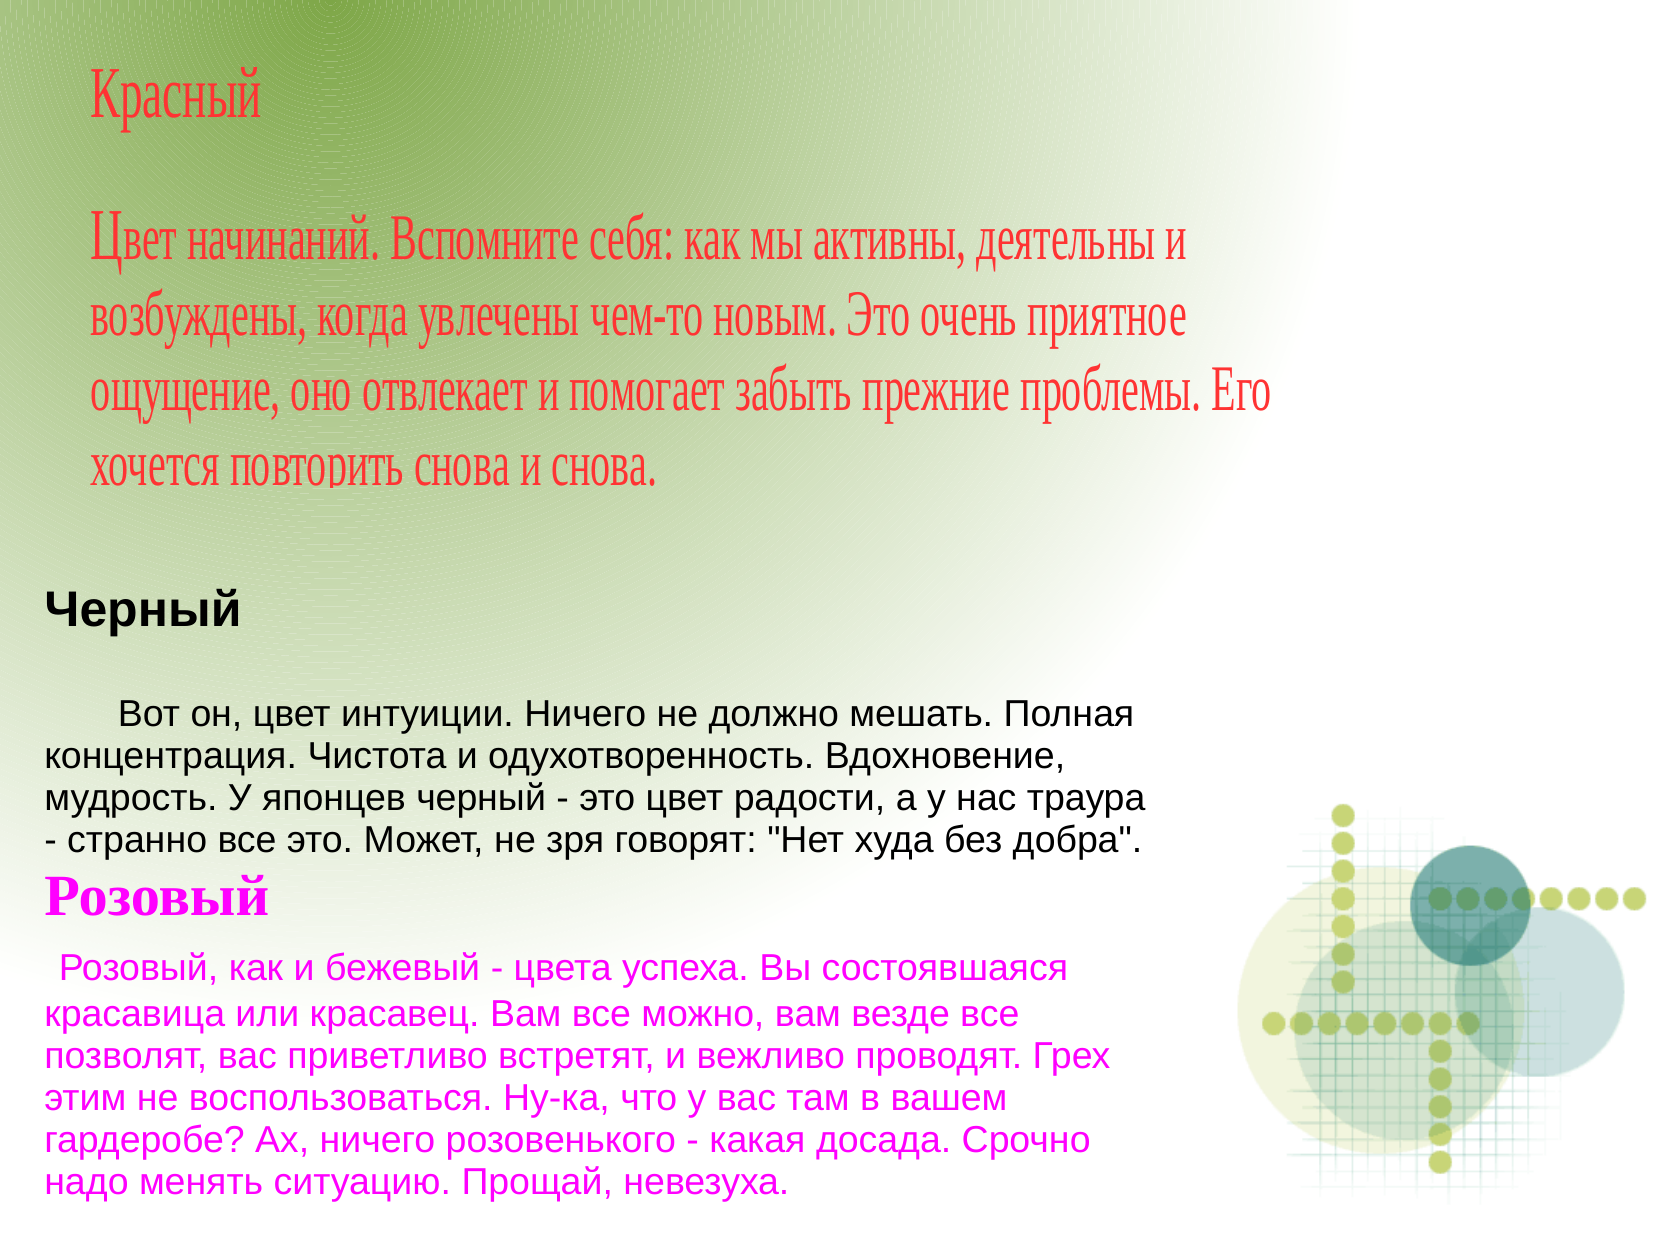

Черный
 Вот он, цвет интуиции. Ничего не должно мешать. Полная концентрация. Чистота и одухотворенность. Вдохновение, мудрость. У японцев черный - это цвет радости, а у нас траура - странно все это. Может, не зря говорят: "Нет худа без добра".
Розовый
 Розовый, как и бежевый - цвета успеха. Вы состоявшаяся красавица или красавец. Вам все можно, вам везде все позволят, вас приветливо встретят, и вежливо проводят. Грех этим не воспользоваться. Ну-ка, что у вас там в вашем гардеробе? Ах, ничего розовенького - какая досада. Срочно надо менять ситуацию. Прощай, невезуха.